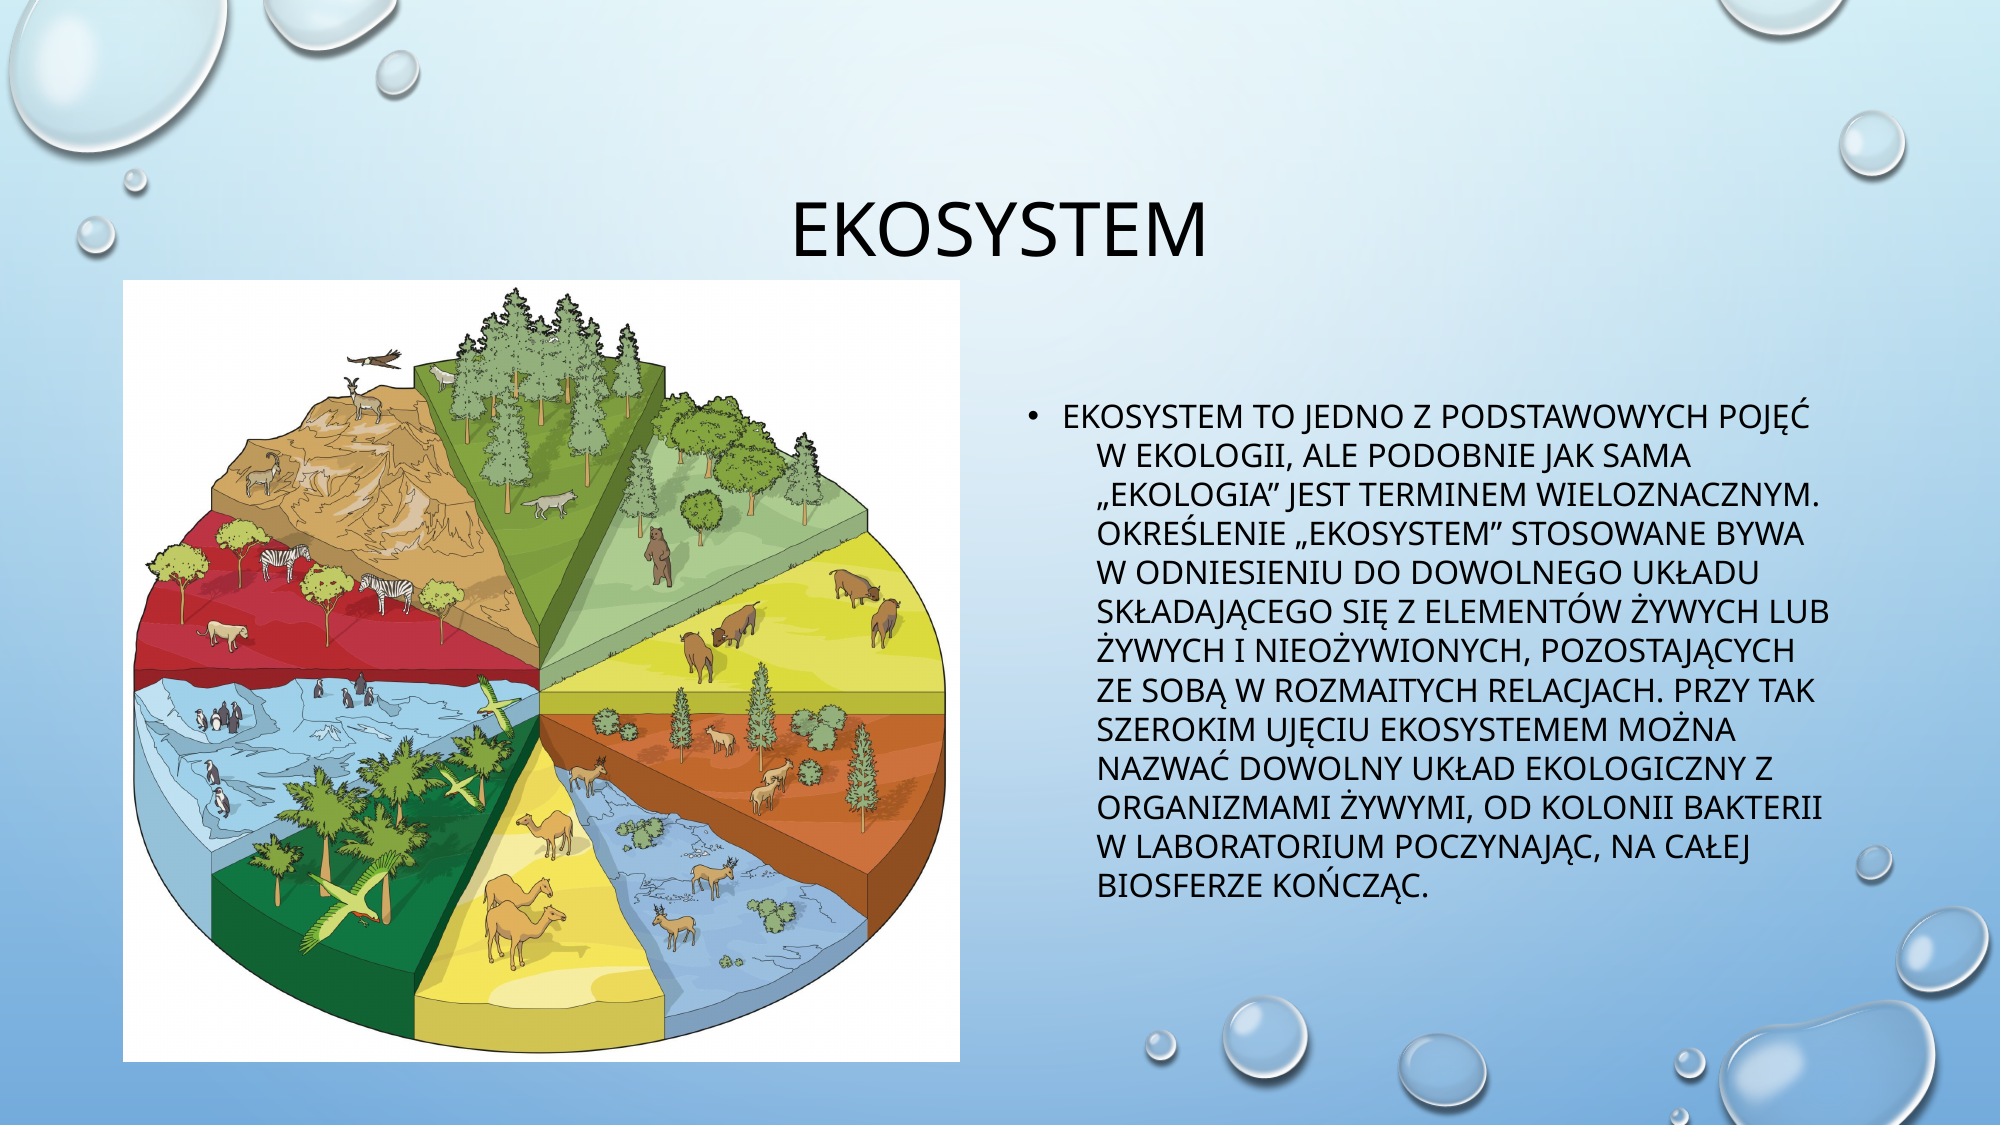

# EKOSYSTEM
Ekosystem to jedno z podstawowych pojęć w ekologii, ale podobnie jak sama „ekologia” jest terminem wieloznacznym. Określenie „ekosystem” stosowane bywa w odniesieniu do dowolnego układu składającego się z elementów żywych lub żywych i nieożywionych, pozostających ze sobą w rozmaitych relacjach. Przy tak szerokim ujęciu ekosystemem można nazwać dowolny układ ekologiczny z organizmami żywymi, od kolonii bakterii W LABORATORIUM poczynając, na całej biosferze kończąc.